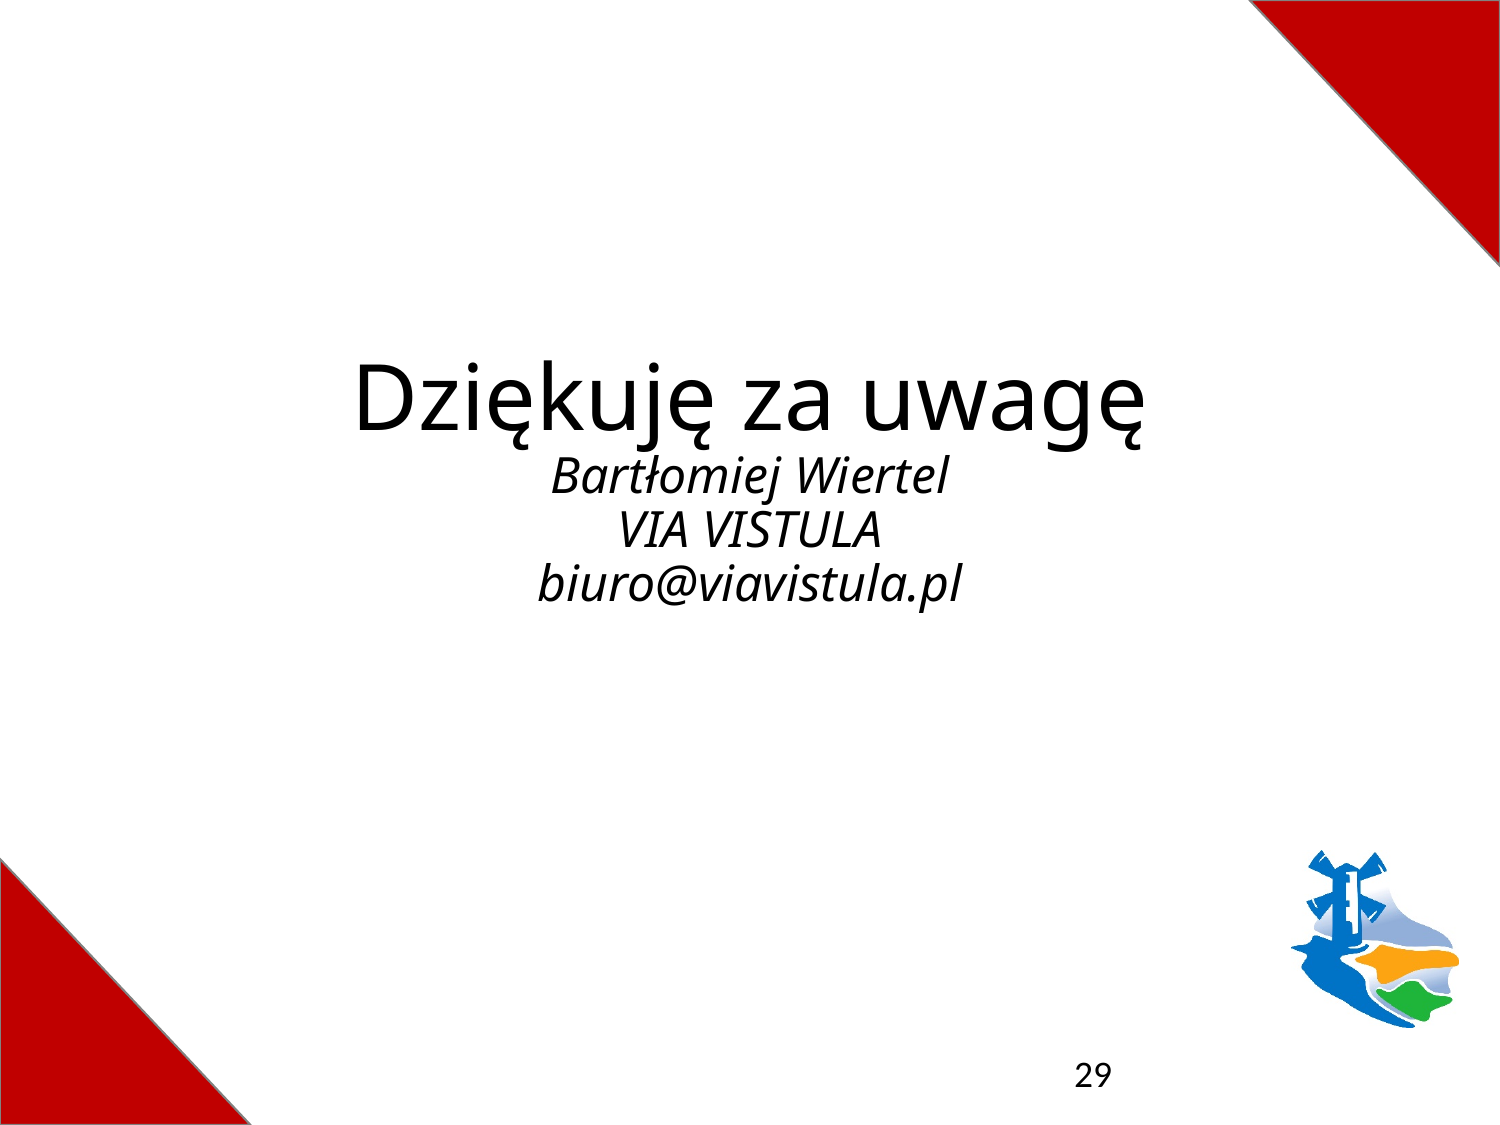

# Dziękuję za uwagę Bartłomiej Wiertel VIA VISTULA biuro@viavistula.pl